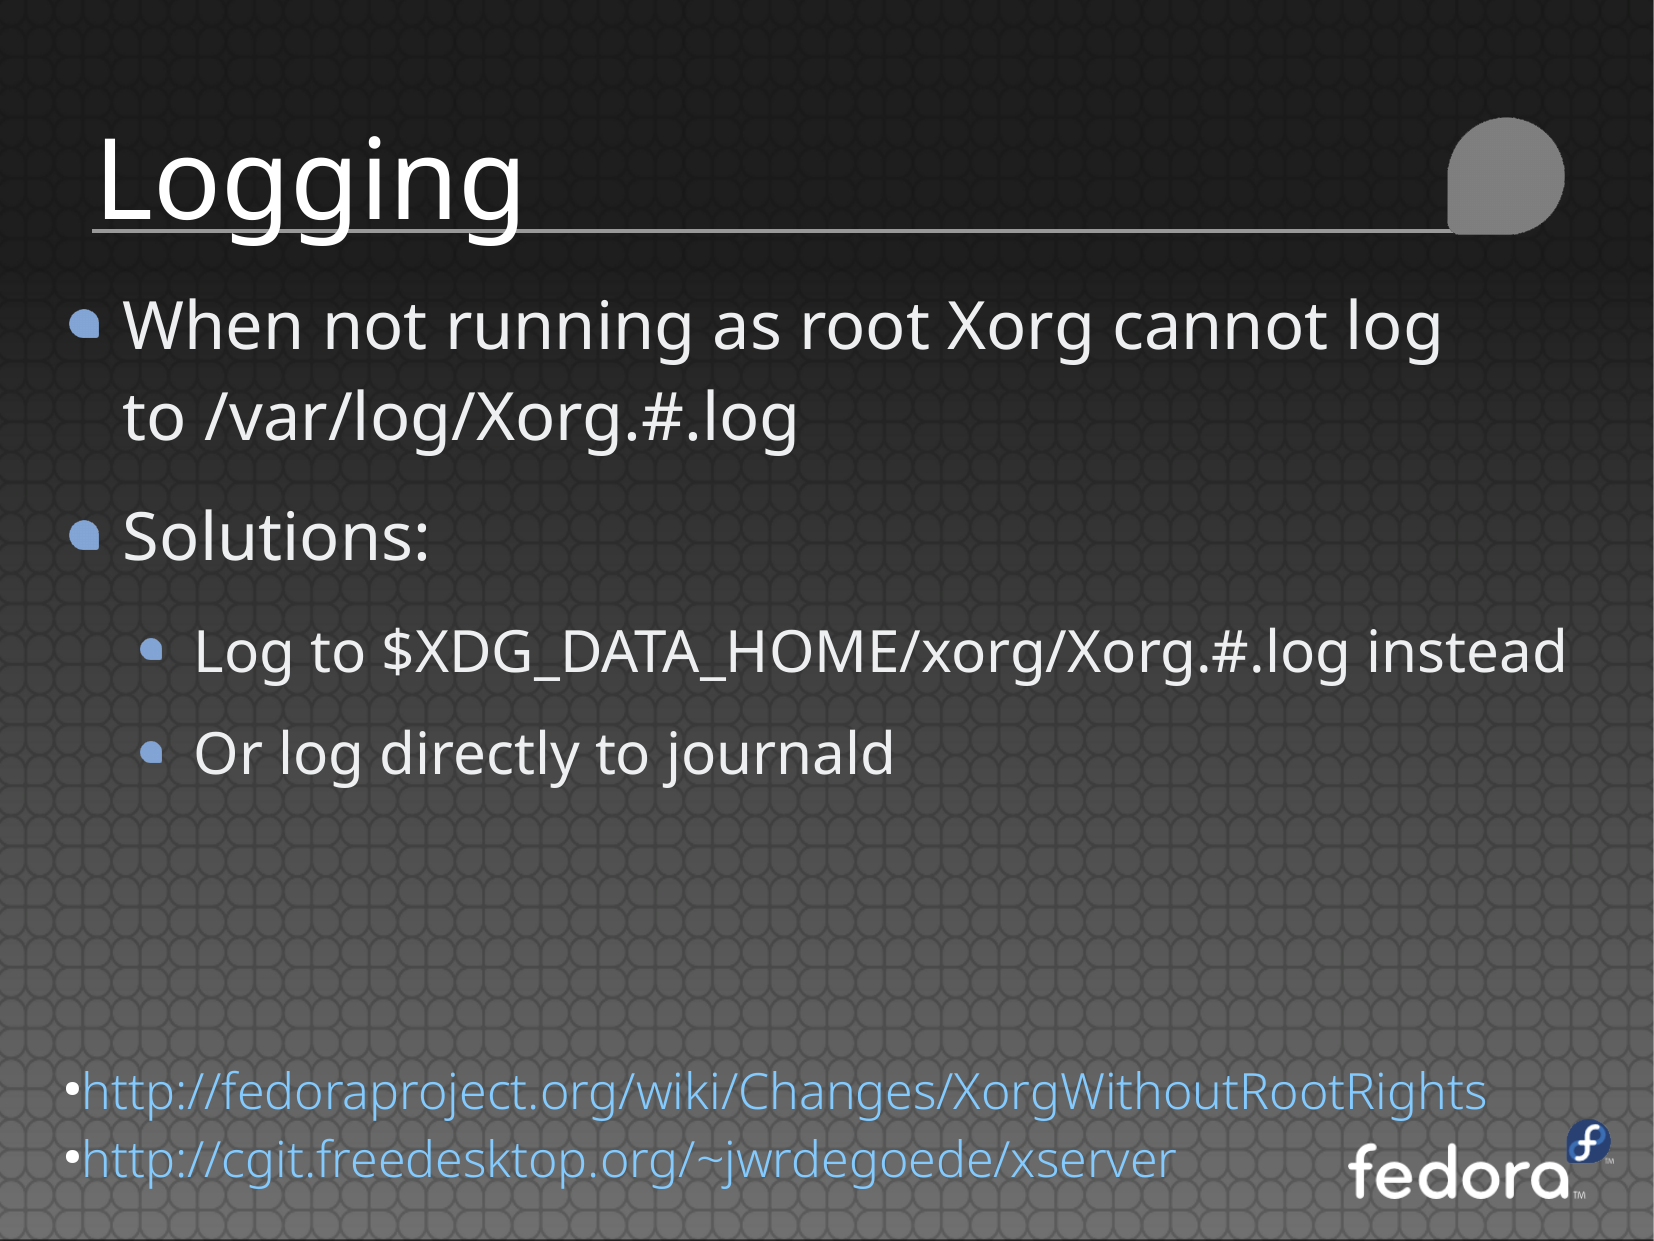

Logging
# When not running as root Xorg cannot log to /var/log/Xorg.#.log
Solutions:
Log to $XDG_DATA_HOME/xorg/Xorg.#.log instead
Or log directly to journald
http://fedoraproject.org/wiki/Changes/XorgWithoutRootRights
http://cgit.freedesktop.org/~jwrdegoede/xserver